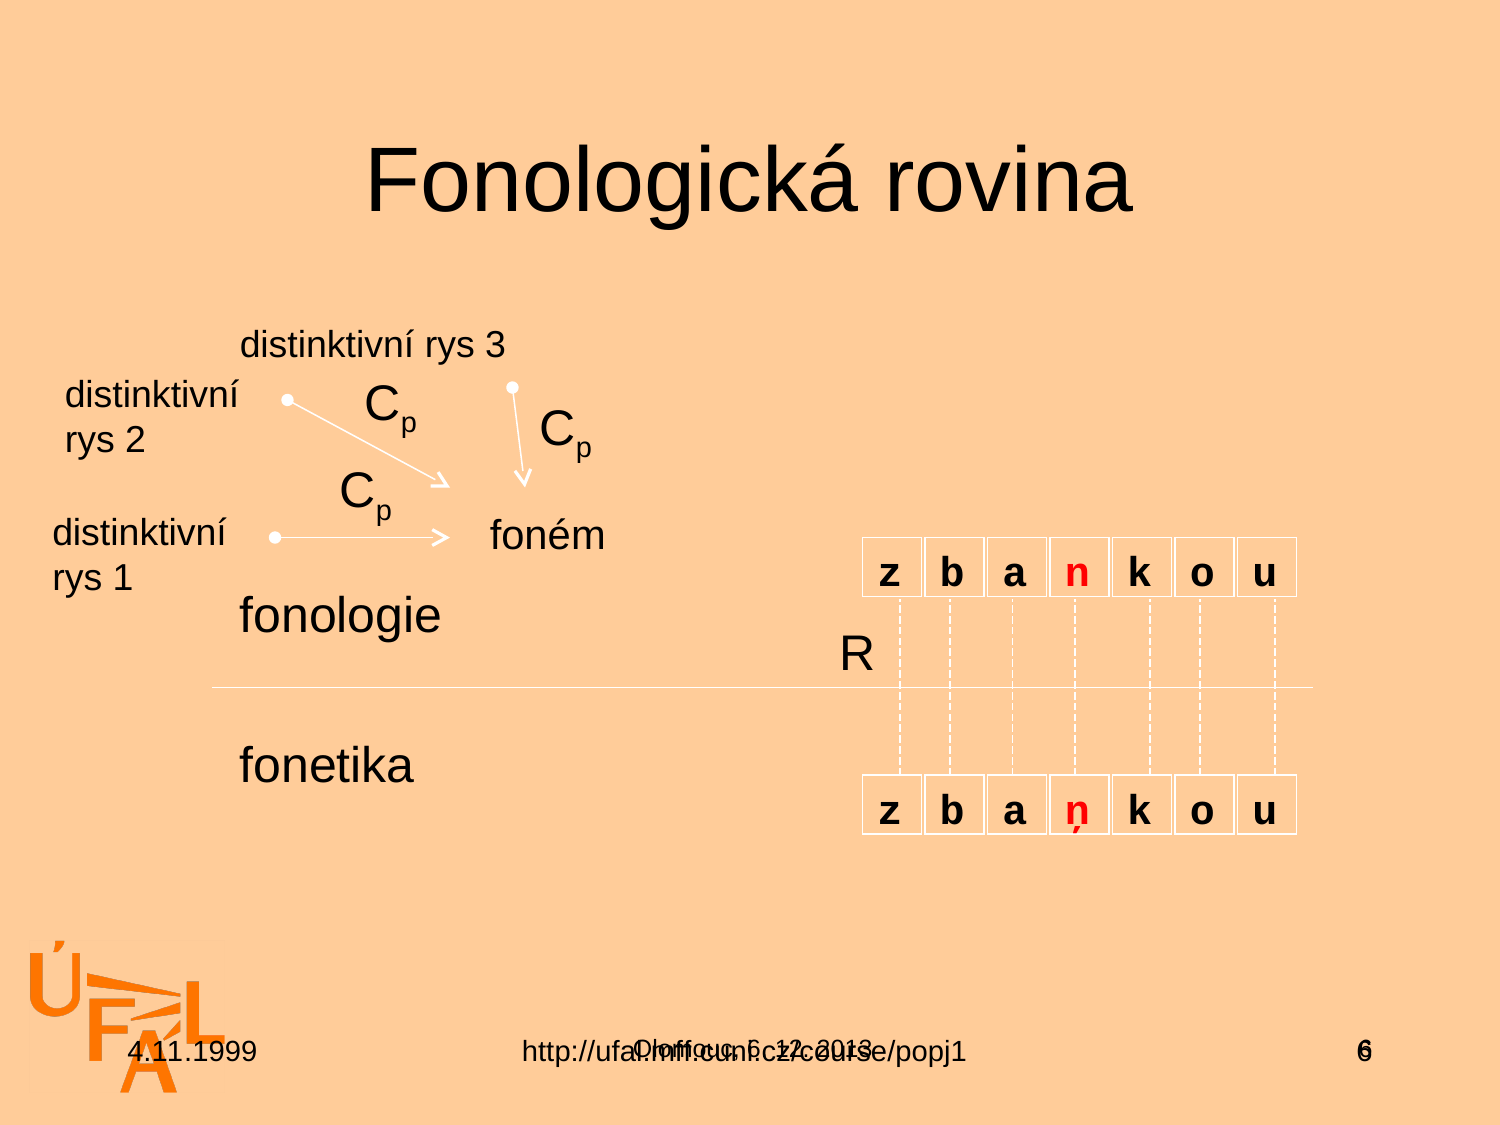

# Fonologická rovina
distinktivní rys 3
distinktivní rys 2
Cp
Cp
Cp
distinktivní rys 1
foném
z
b
a
n
k
o
u
fonologie
R
fonetika
z
b
a
ņ
k
o
u
4.11.1999
Olomouc, 6. 12. 2013
http://ufal.mff.cuni.cz/course/popj1
6